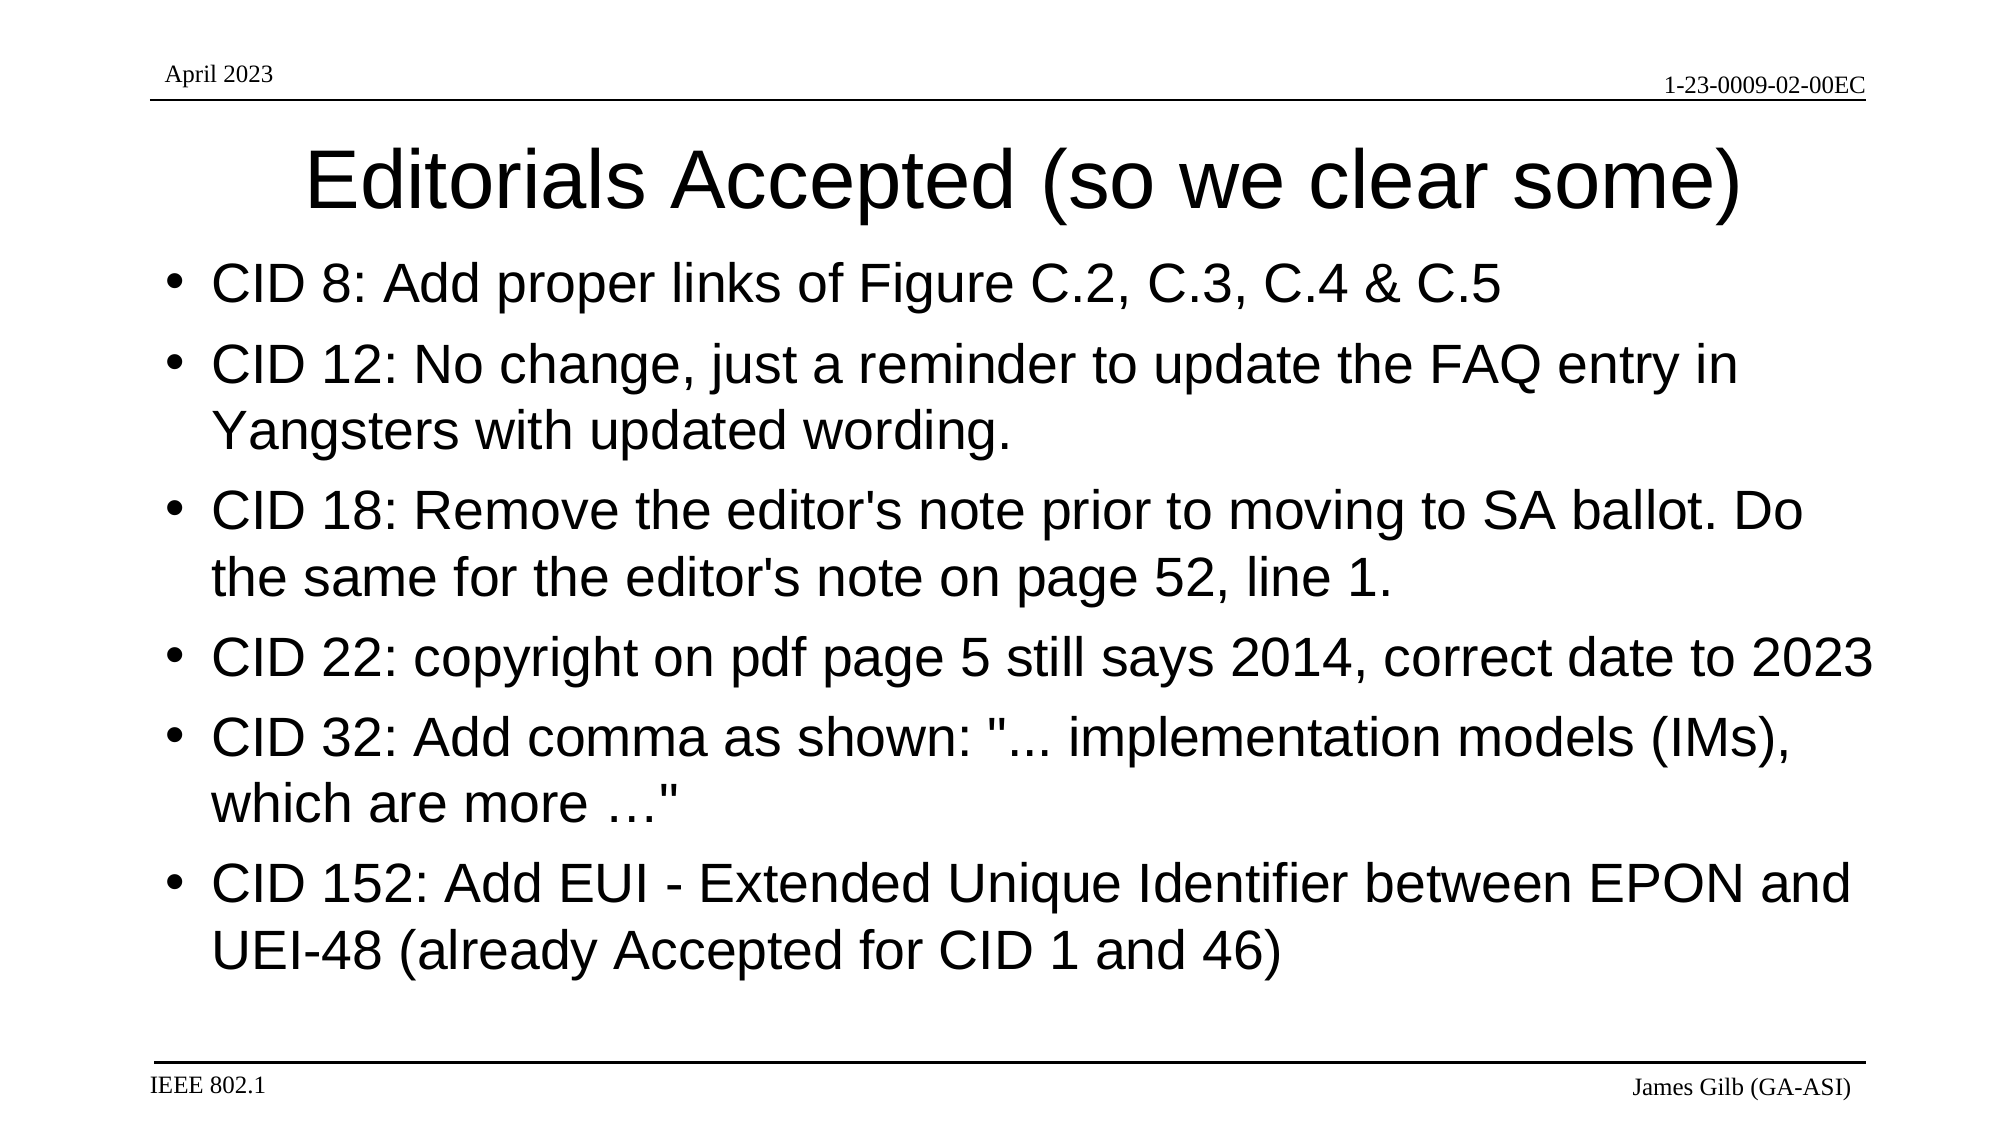

# Editorials Accepted (so we clear some)
CID 8: Add proper links of Figure C.2, C.3, C.4 & C.5
CID 12: No change, just a reminder to update the FAQ entry in Yangsters with updated wording.
CID 18: Remove the editor's note prior to moving to SA ballot. Do the same for the editor's note on page 52, line 1.
CID 22: copyright on pdf page 5 still says 2014, correct date to 2023
CID 32: Add comma as shown: "... implementation models (IMs), which are more …"
CID 152: Add EUI - Extended Unique Identifier between EPON and UEI-48 (already Accepted for CID 1 and 46)